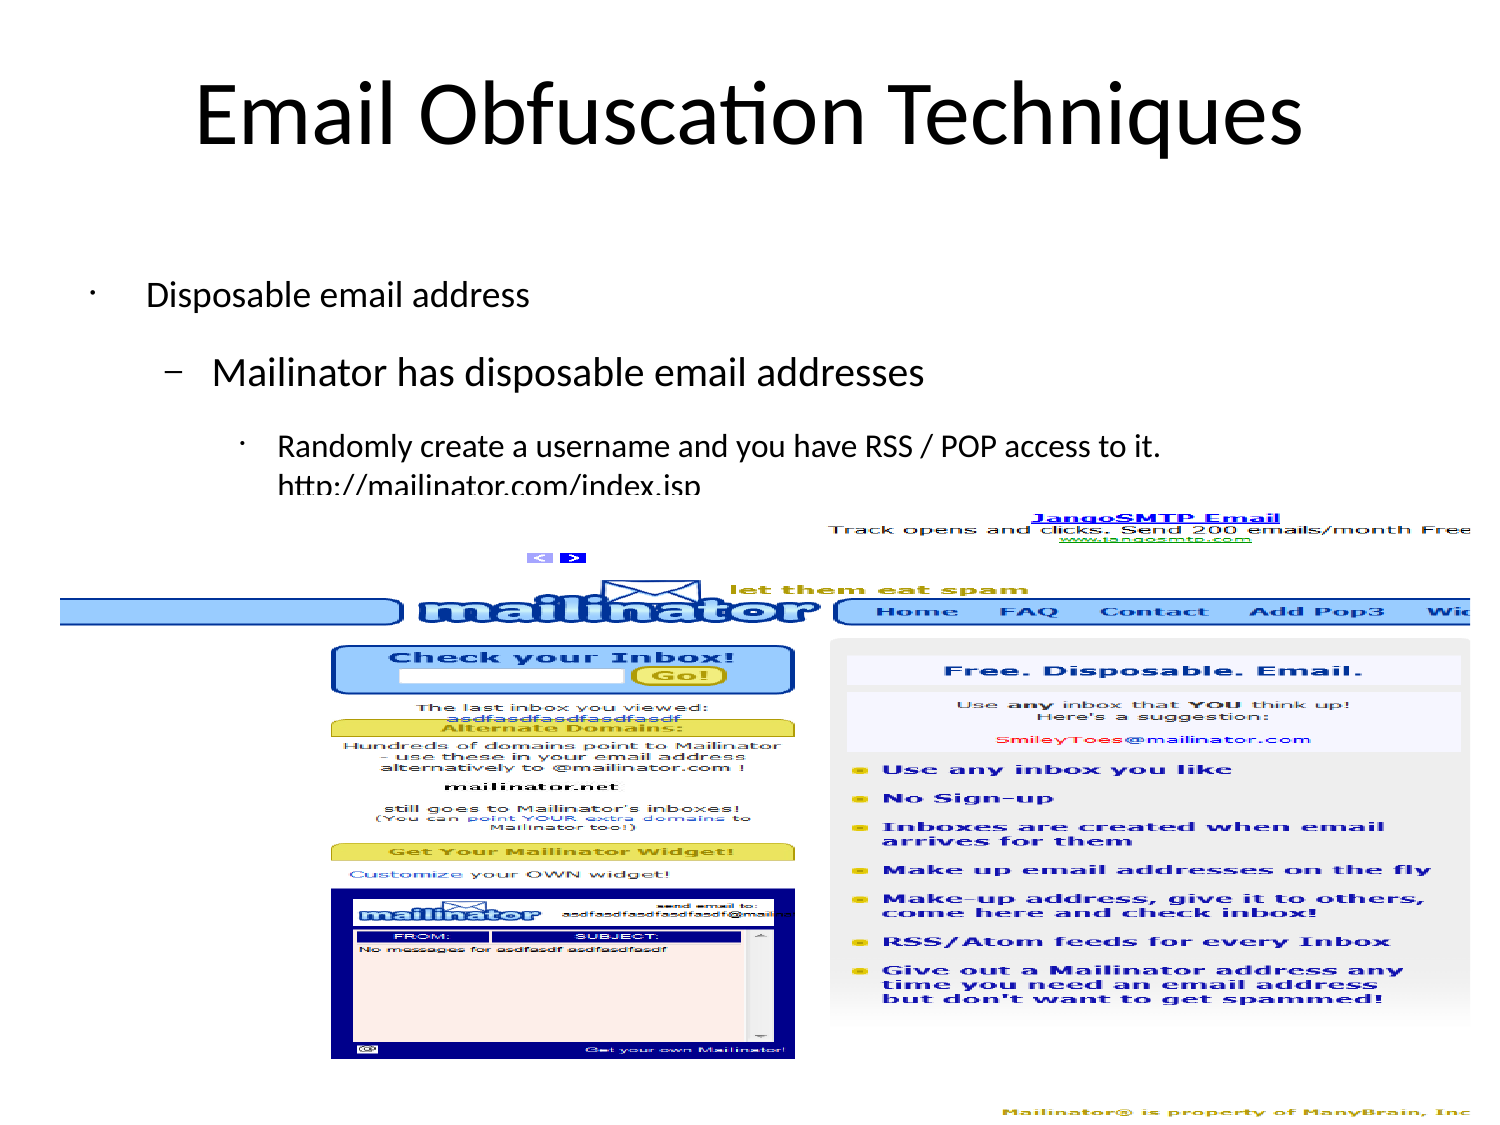

# Email Obfuscation Techniques
Disposable email address
Mailinator has disposable email addresses
Randomly create a username and you have RSS / POP access to it. http://mailinator.com/index.jsp